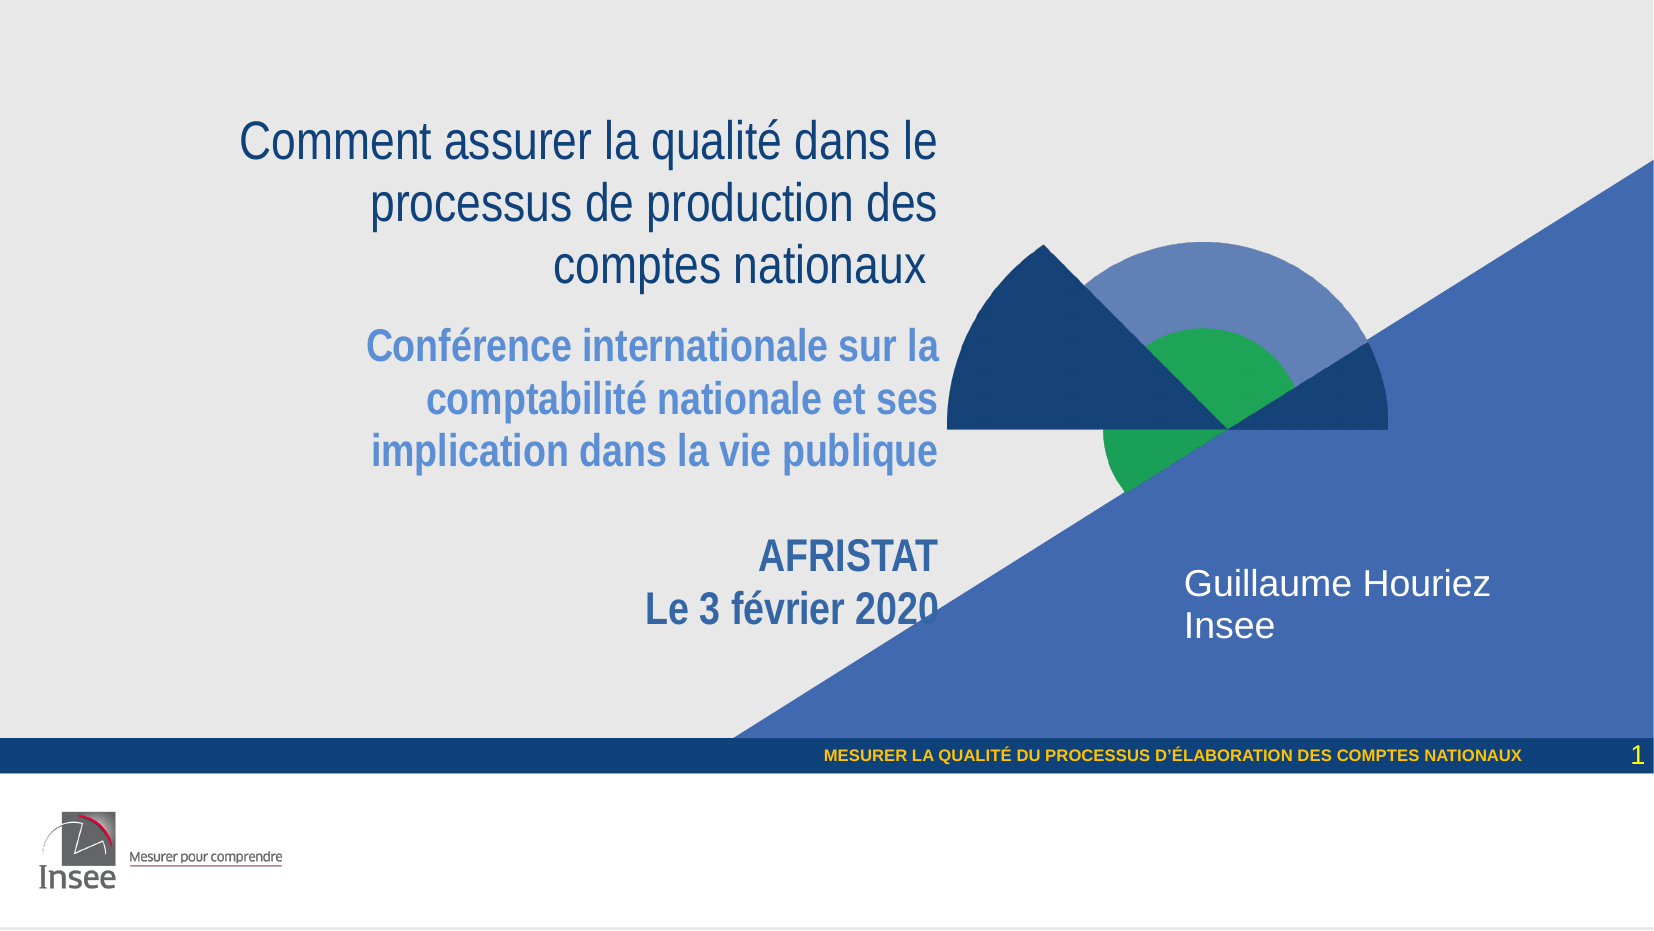

# Comment assurer la qualité dans le processus de production des comptes nationaux
Conférence internationale sur la comptabilité nationale et ses implication dans la vie publique
AFRISTAT
Le 3 février 2020
Guillaume Houriez
Insee
Diapo - Titre Indiquez le nom de la réunion dans Insertion / En tête et pied de page